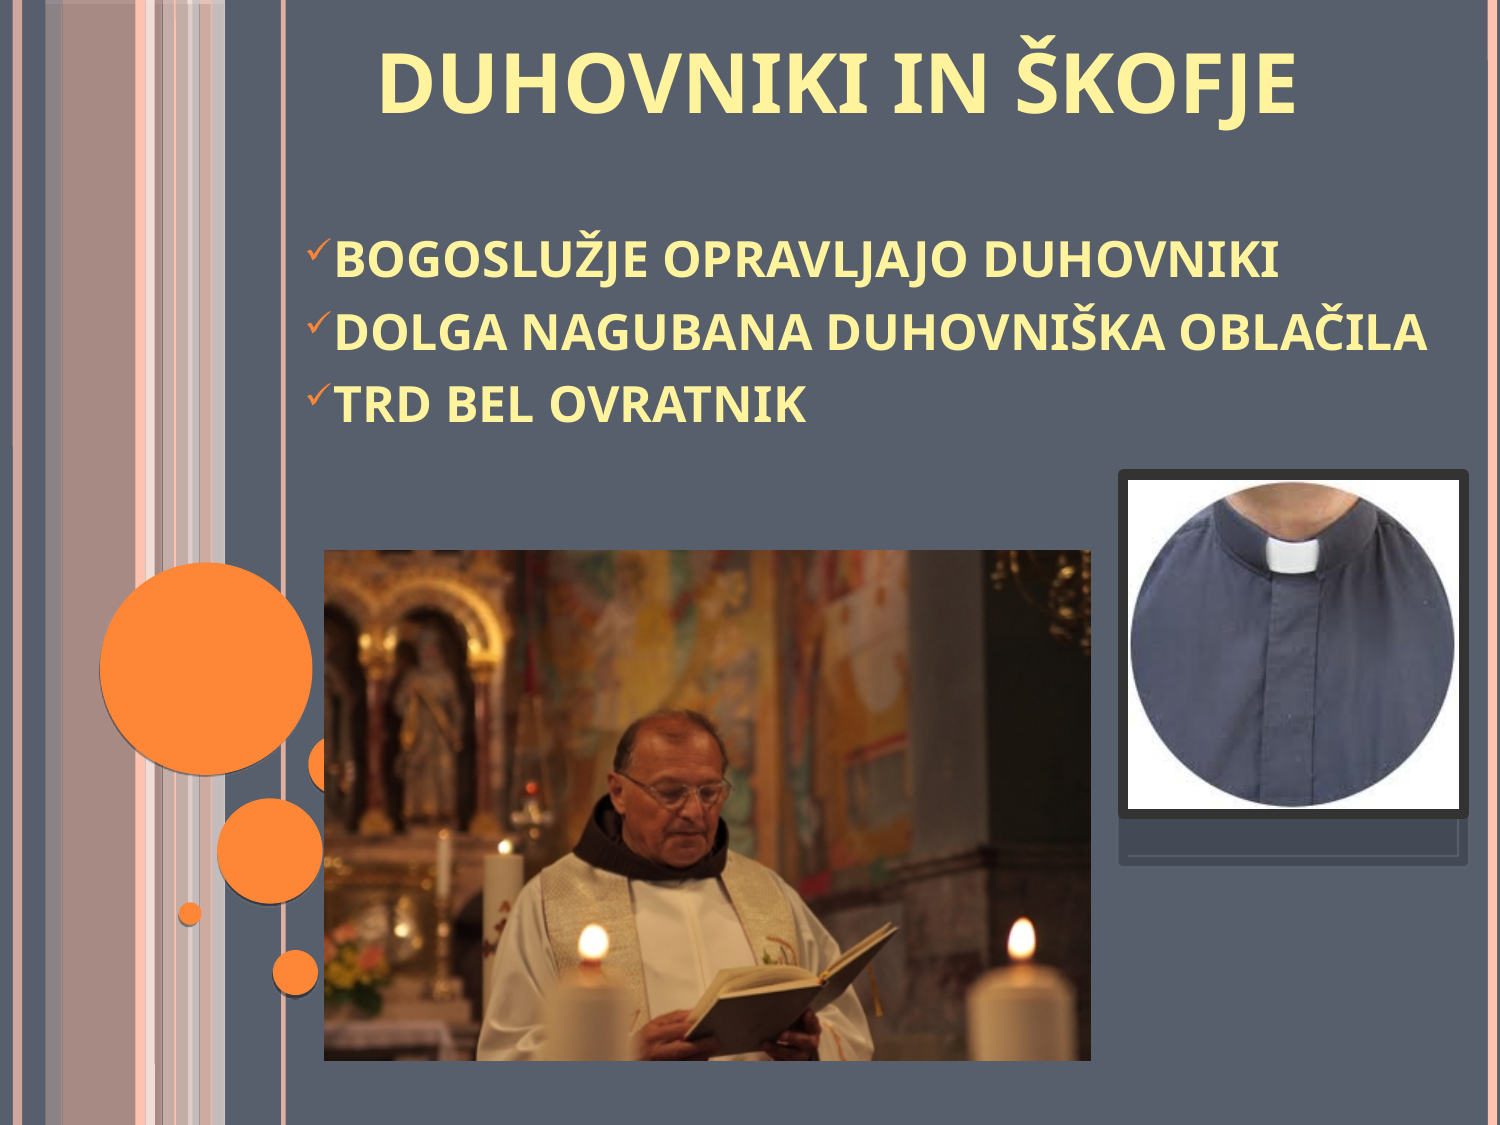

# DUHOVNIKI IN ŠKOFJE
BOGOSLUŽJE OPRAVLJAJO DUHOVNIKI
DOLGA NAGUBANA DUHOVNIŠKA OBLAČILA
TRD BEL OVRATNIK